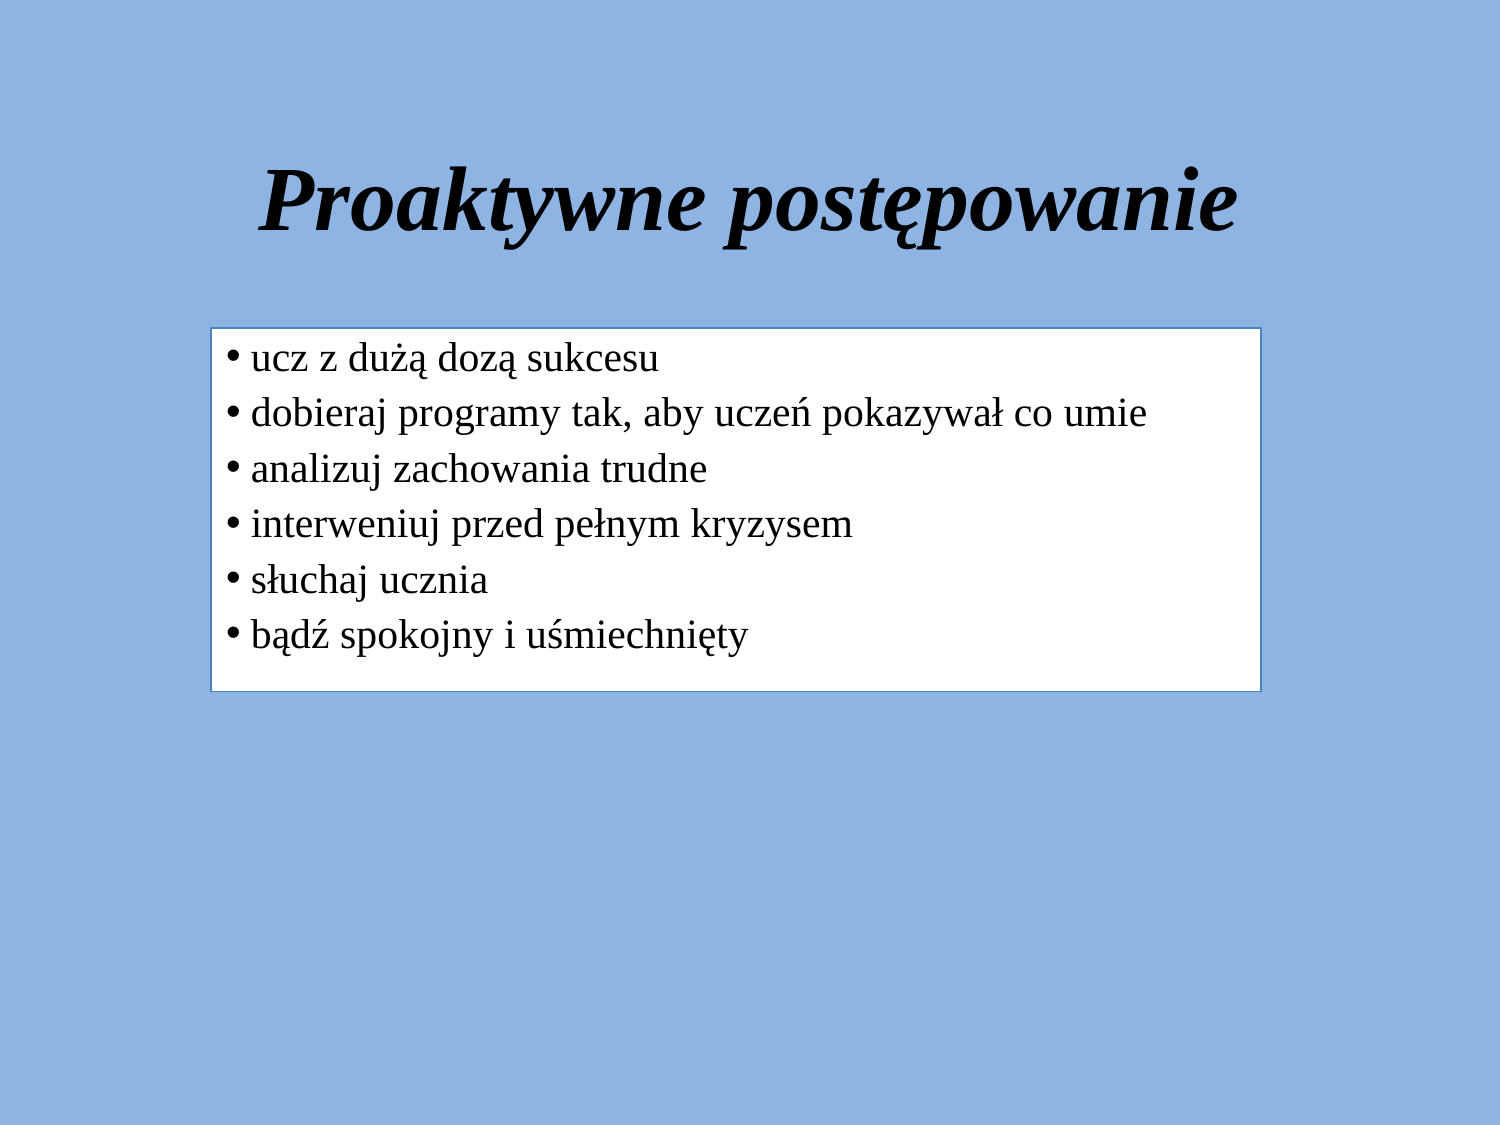

Proaktywne postępowanie
 ucz z dużą dozą sukcesu
 dobieraj programy tak, aby uczeń pokazywał co umie
 analizuj zachowania trudne
 interweniuj przed pełnym kryzysem
 słuchaj ucznia
 bądź spokojny i uśmiechnięty